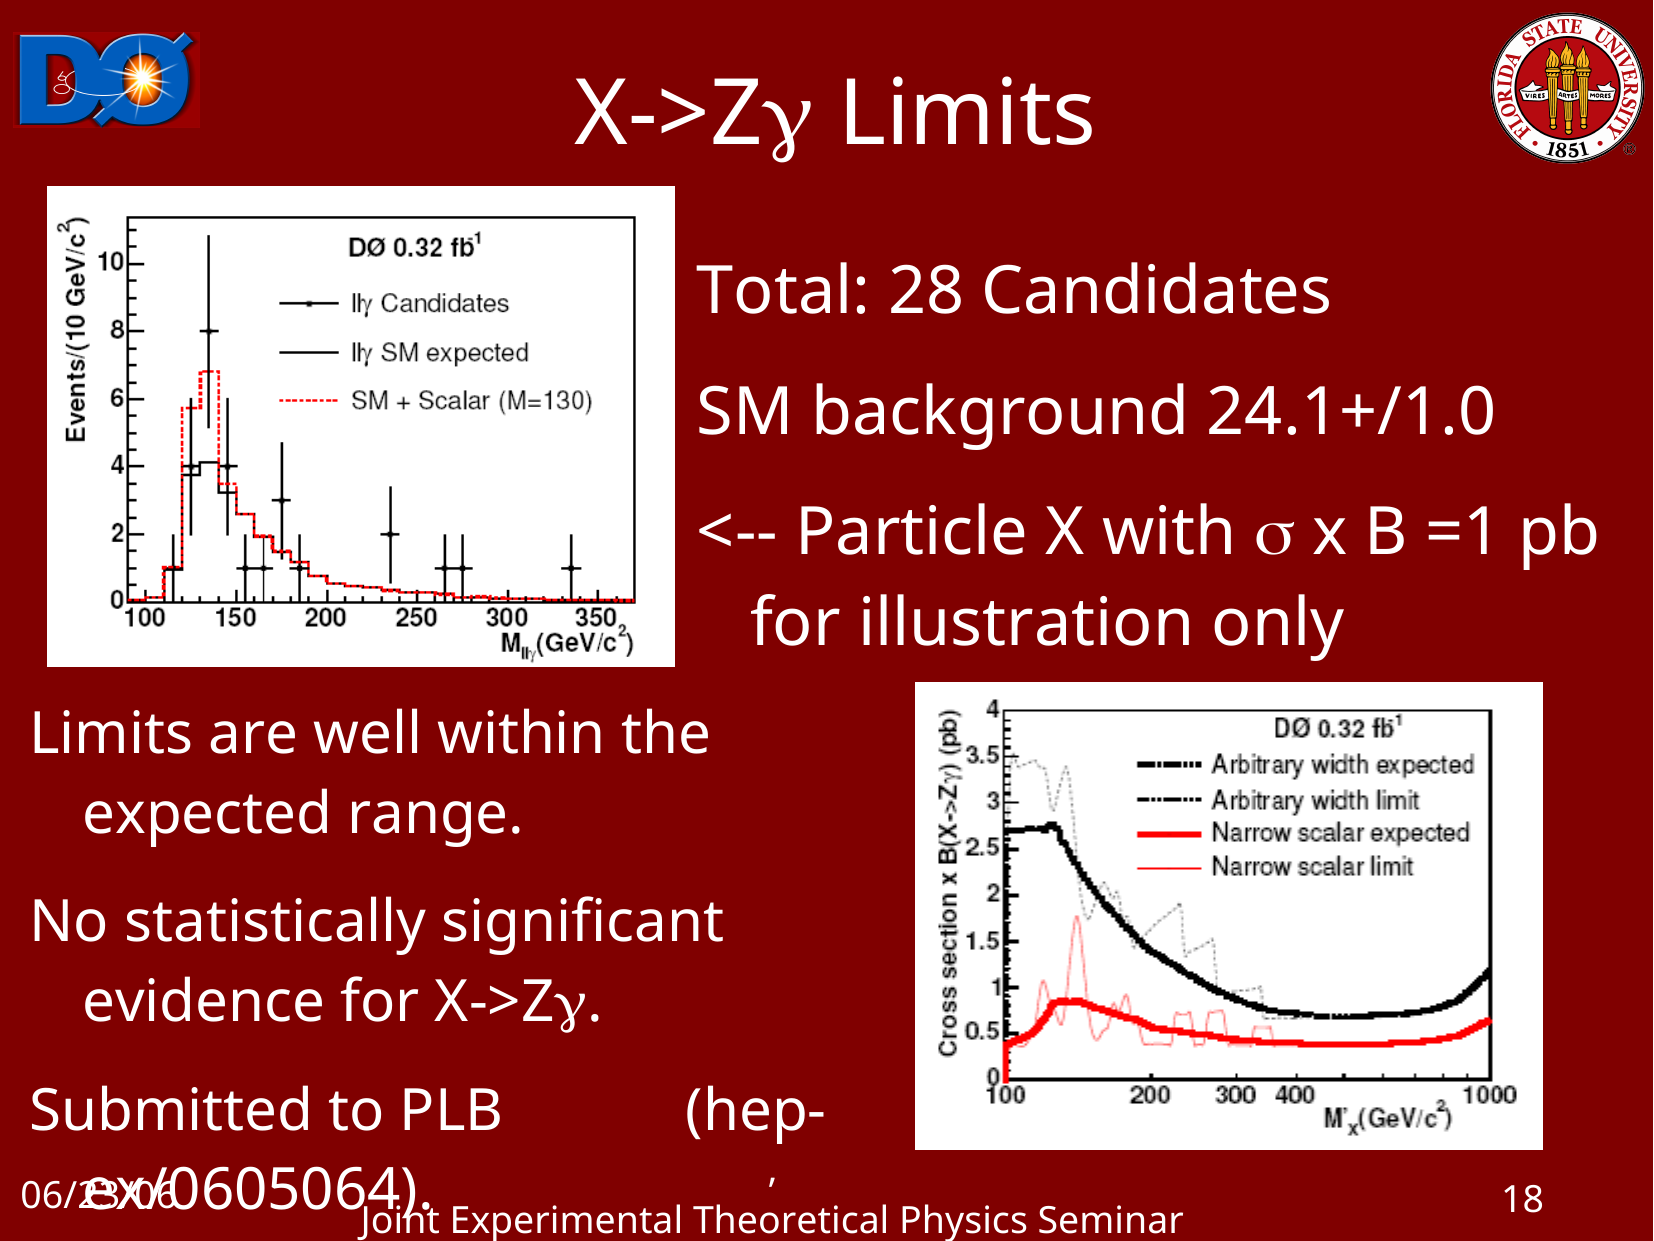

# X->Zg Limits
Total: 28 Candidates
SM background 24.1+/1.0
<-- Particle X with s x B =1 pb for illustration only
Limits are well within the expected range.
No statistically significant evidence for X->Zg.
Submitted to PLB (hep-ex/0605064).